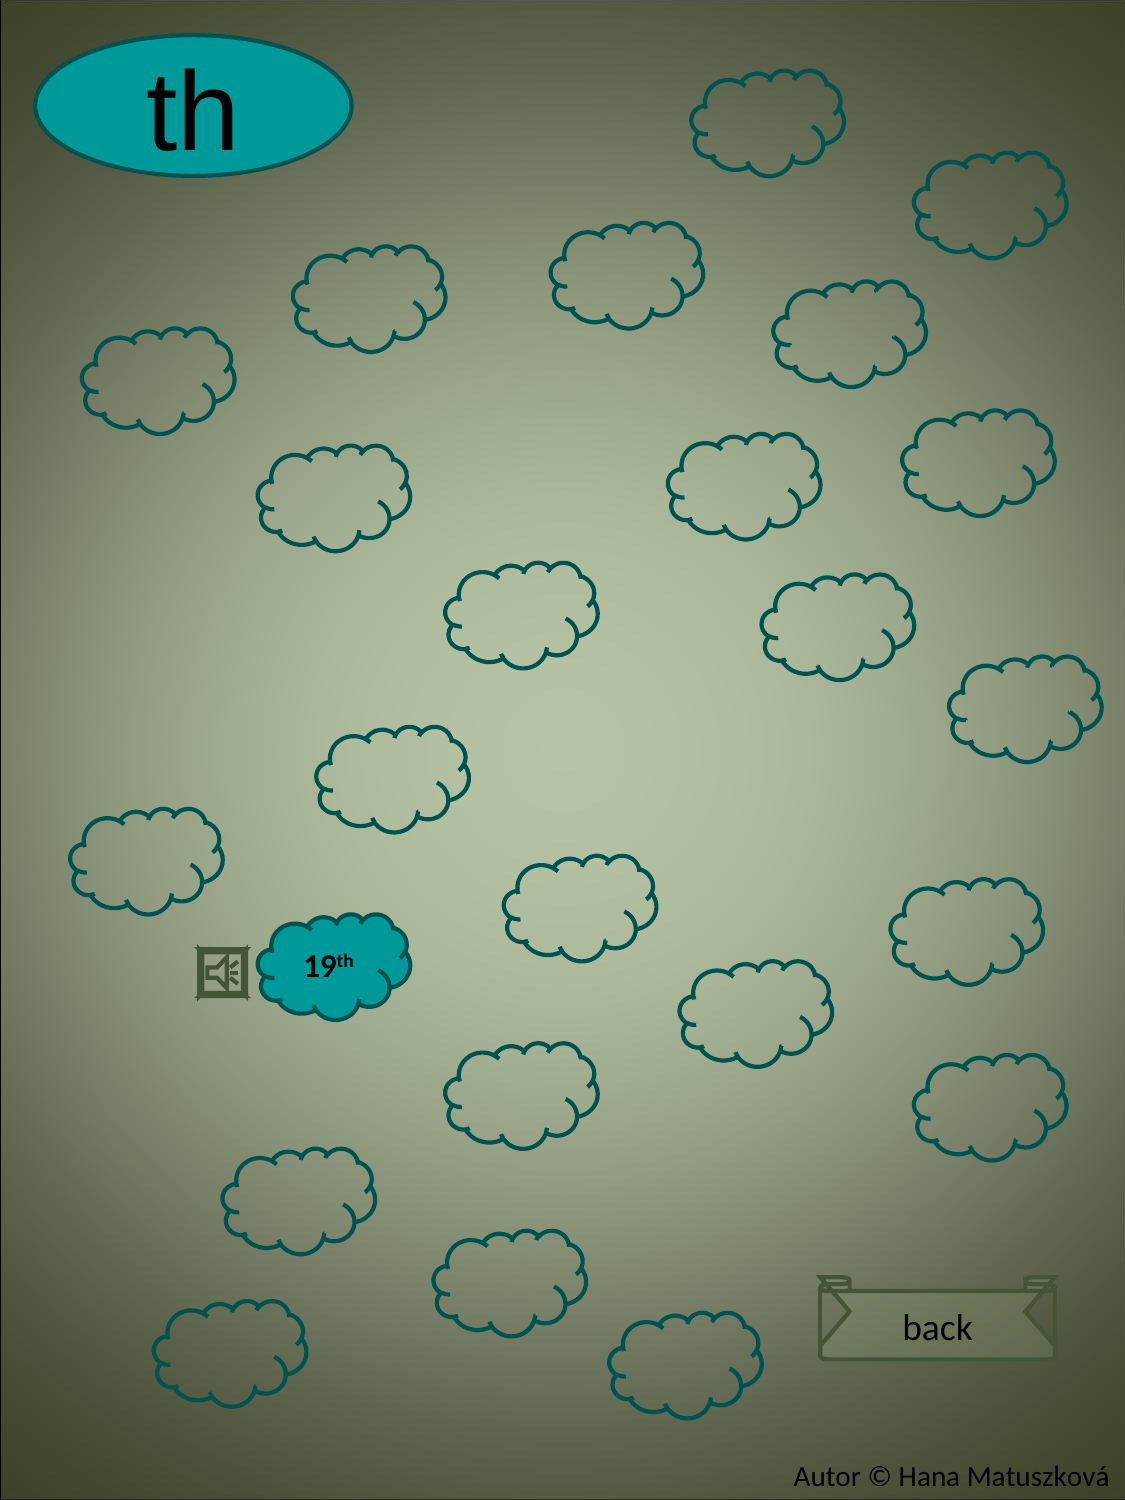

th
19th
back
Autor © Hana Matuszková